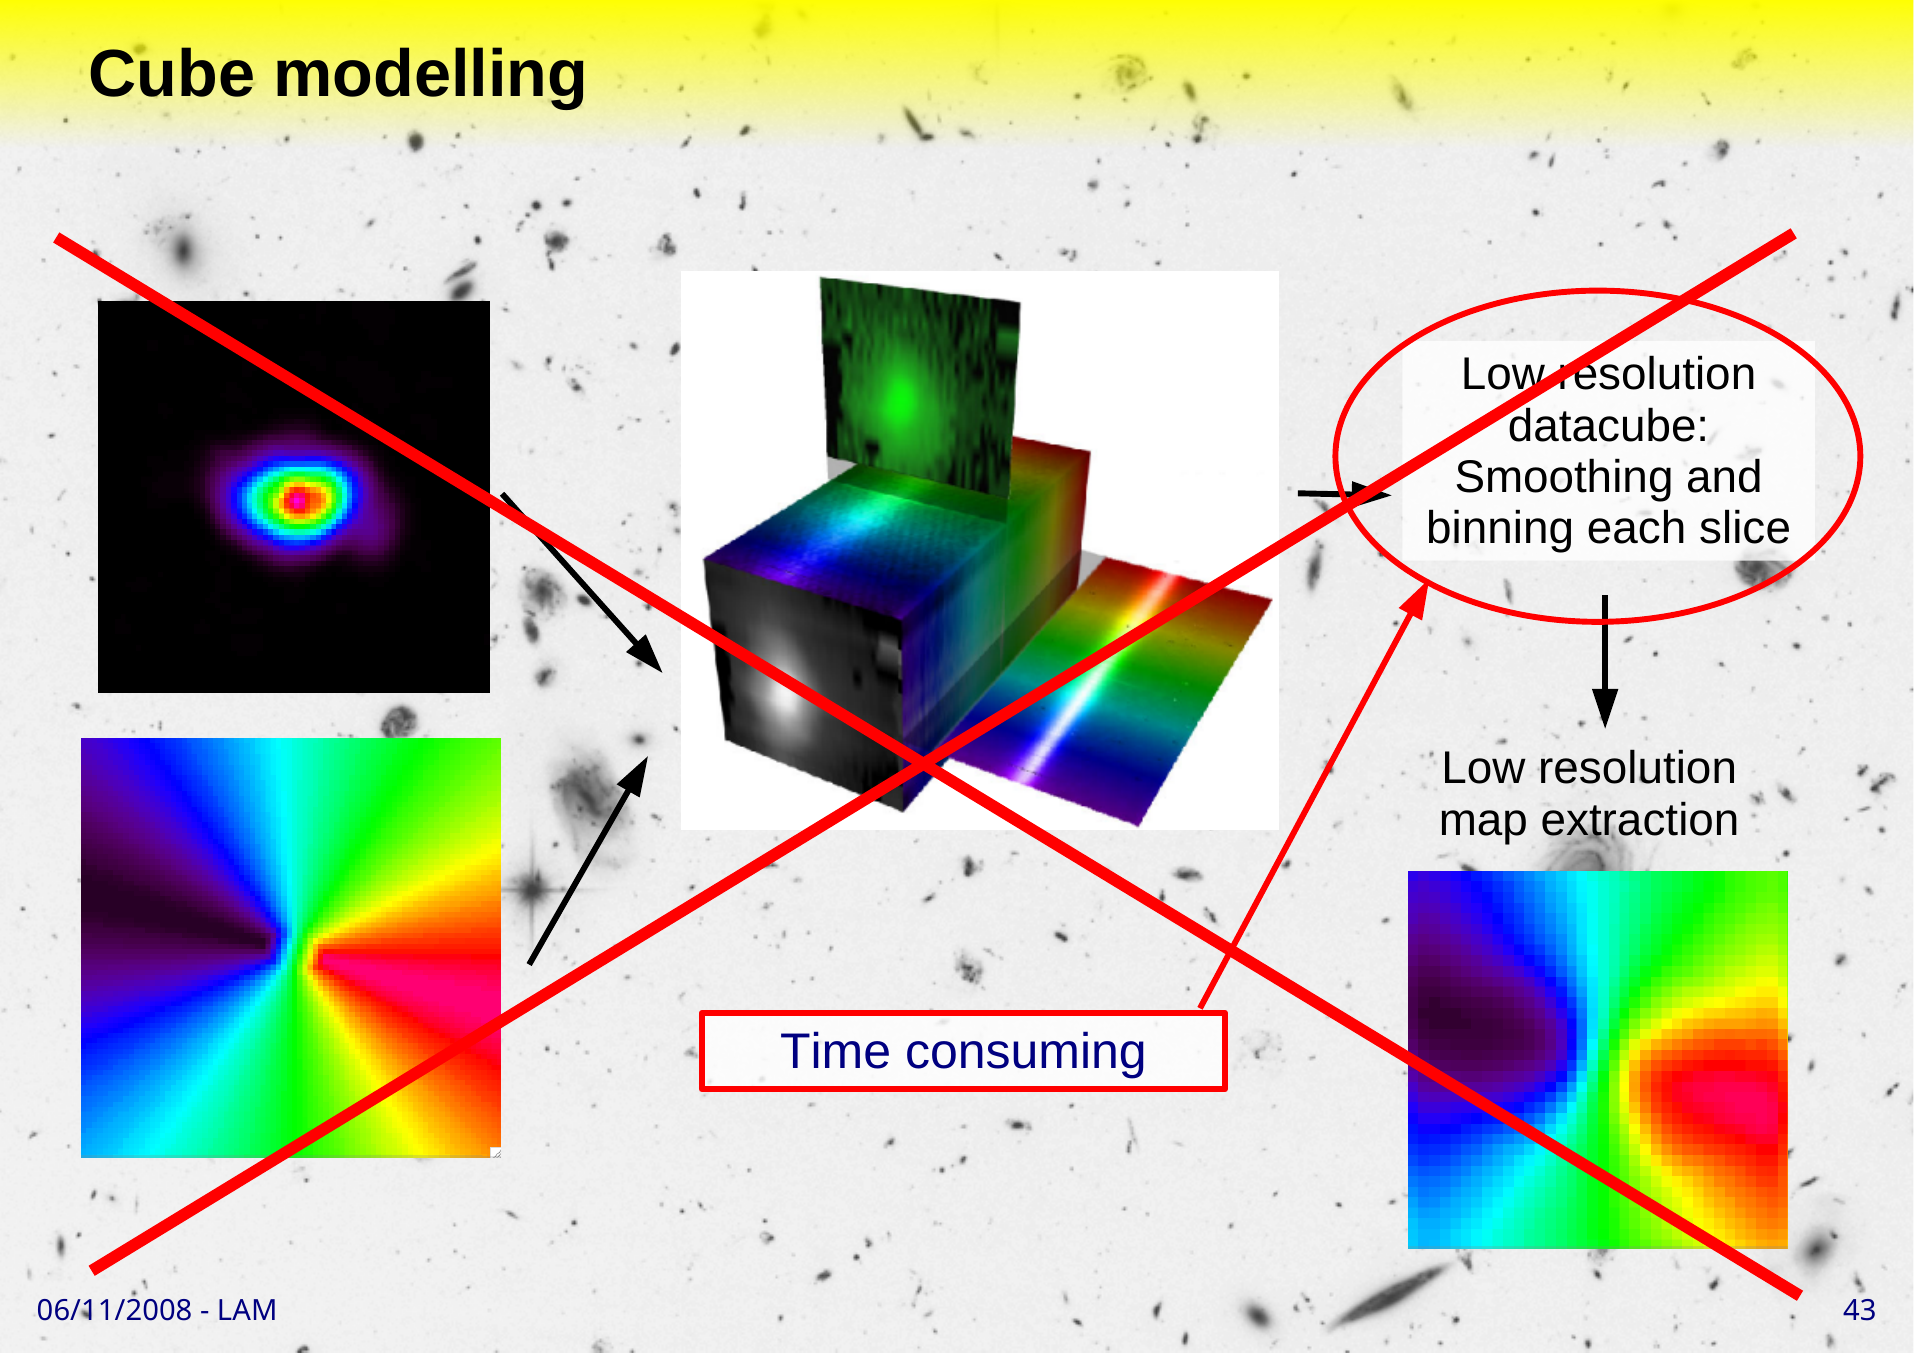

# Cube modelling
Low resolution datacube:
Smoothing and binning each slice
Low resolution map extraction
Time consuming
43
06/11/2008 - LAM